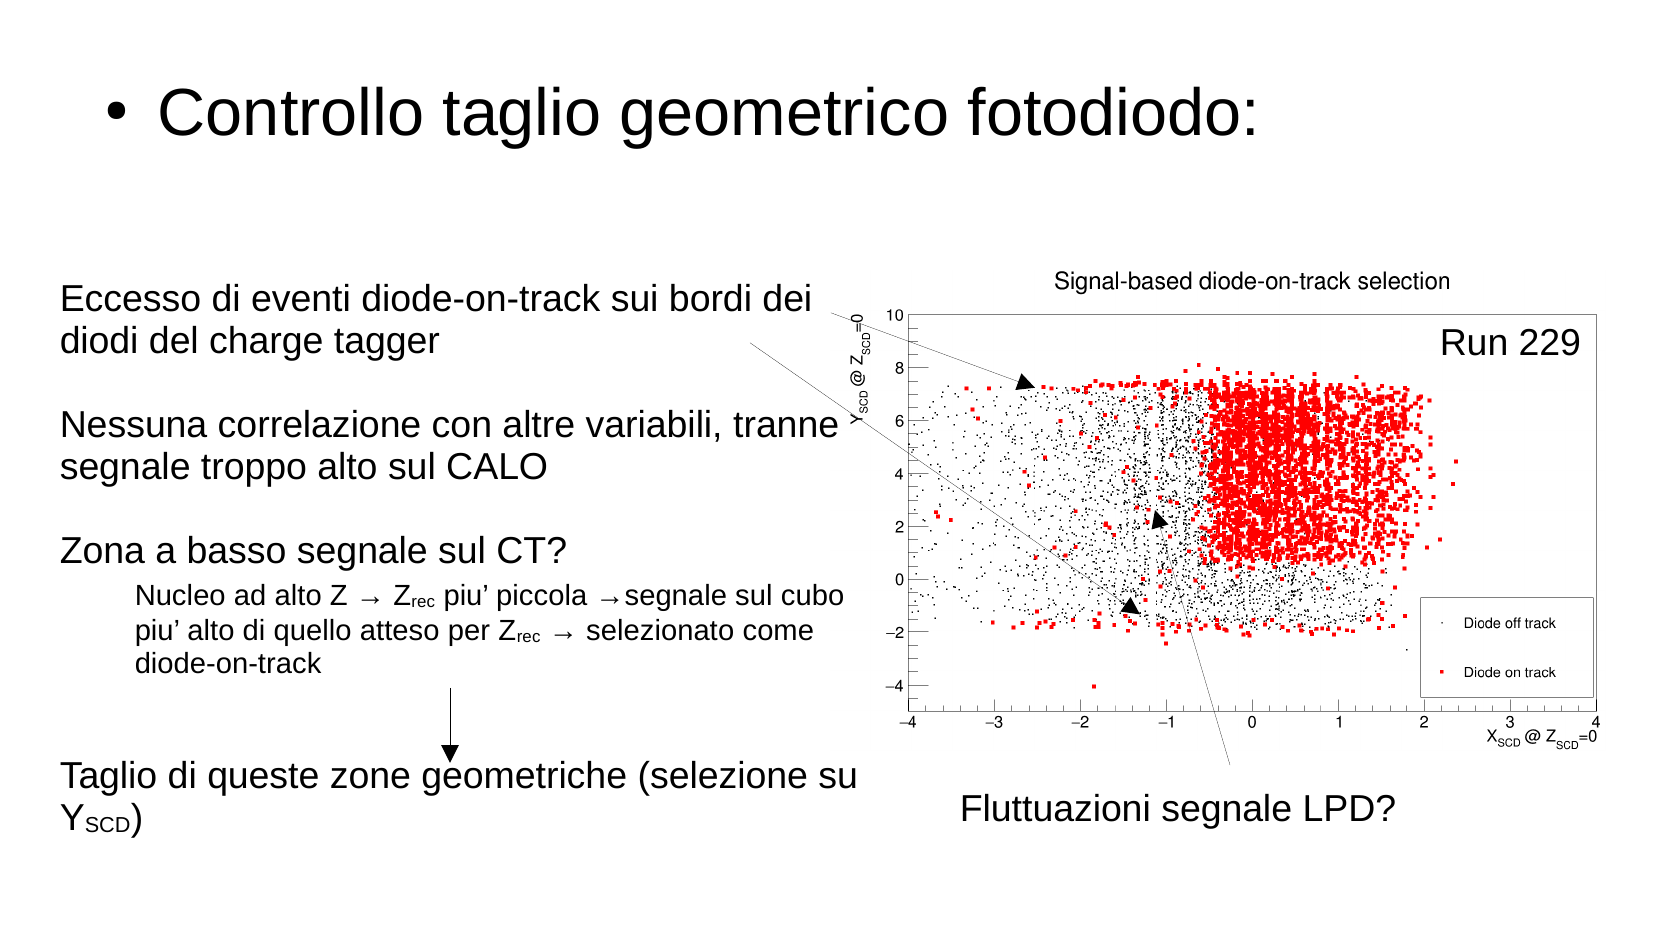

# Controllo taglio geometrico fotodiodo:
Eccesso di eventi diode-on-track sui bordi dei diodi del charge tagger
Nessuna correlazione con altre variabili, tranne segnale troppo alto sul CALO
Zona a basso segnale sul CT?
	Nucleo ad alto Z → Zrec piu’ piccola →segnale sul cubo 		piu’ alto di quello atteso per Zrec → selezionato come
	diode-on-track
Taglio di queste zone geometriche (selezione su YSCD)
Run 229
Fluttuazioni segnale LPD?